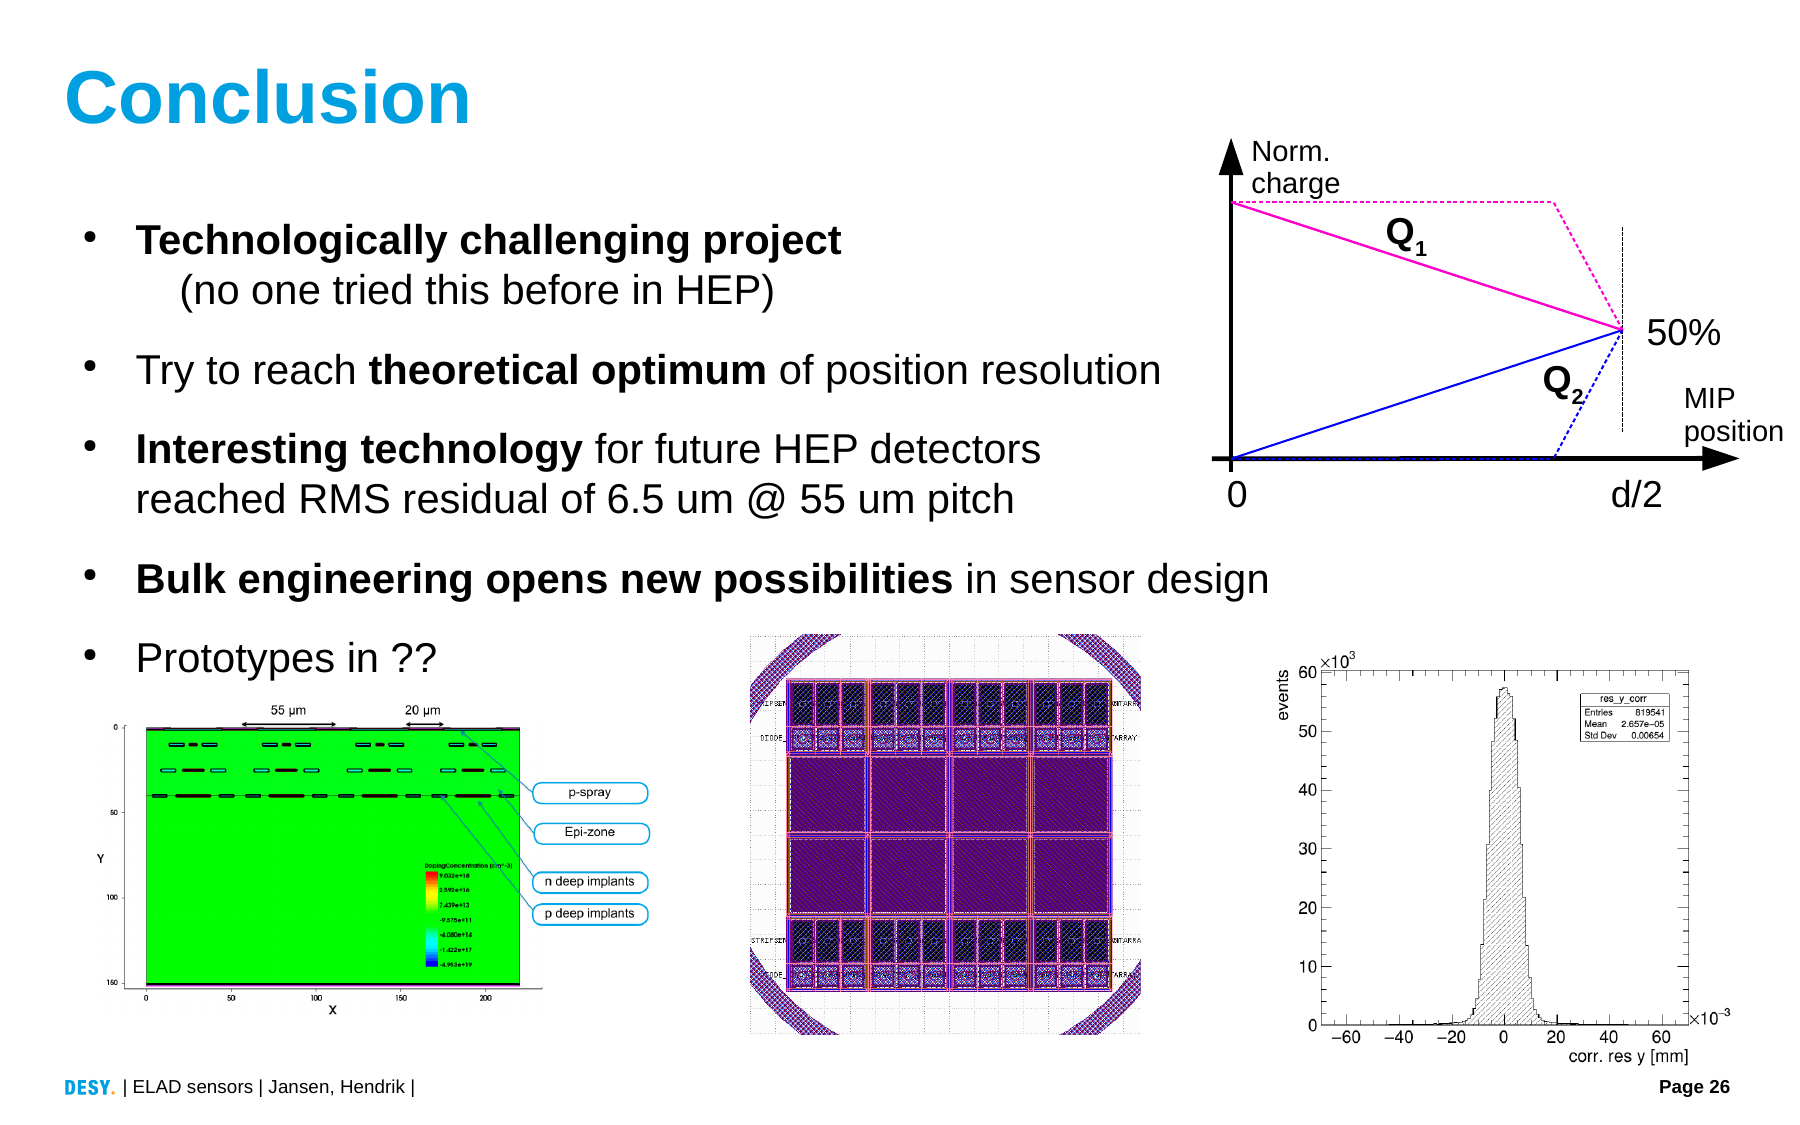

Conclusion
Norm.
charge
Q1
50%
Q2
MIP
position
0
d/2
# Technologically challenging project (no one tried this before in HEP)
Try to reach theoretical optimum of position resolution
Interesting technology for future HEP detectors
reached RMS residual of 6.5 um @ 55 um pitch
Bulk engineering opens new possibilities in sensor design
Prototypes in ??